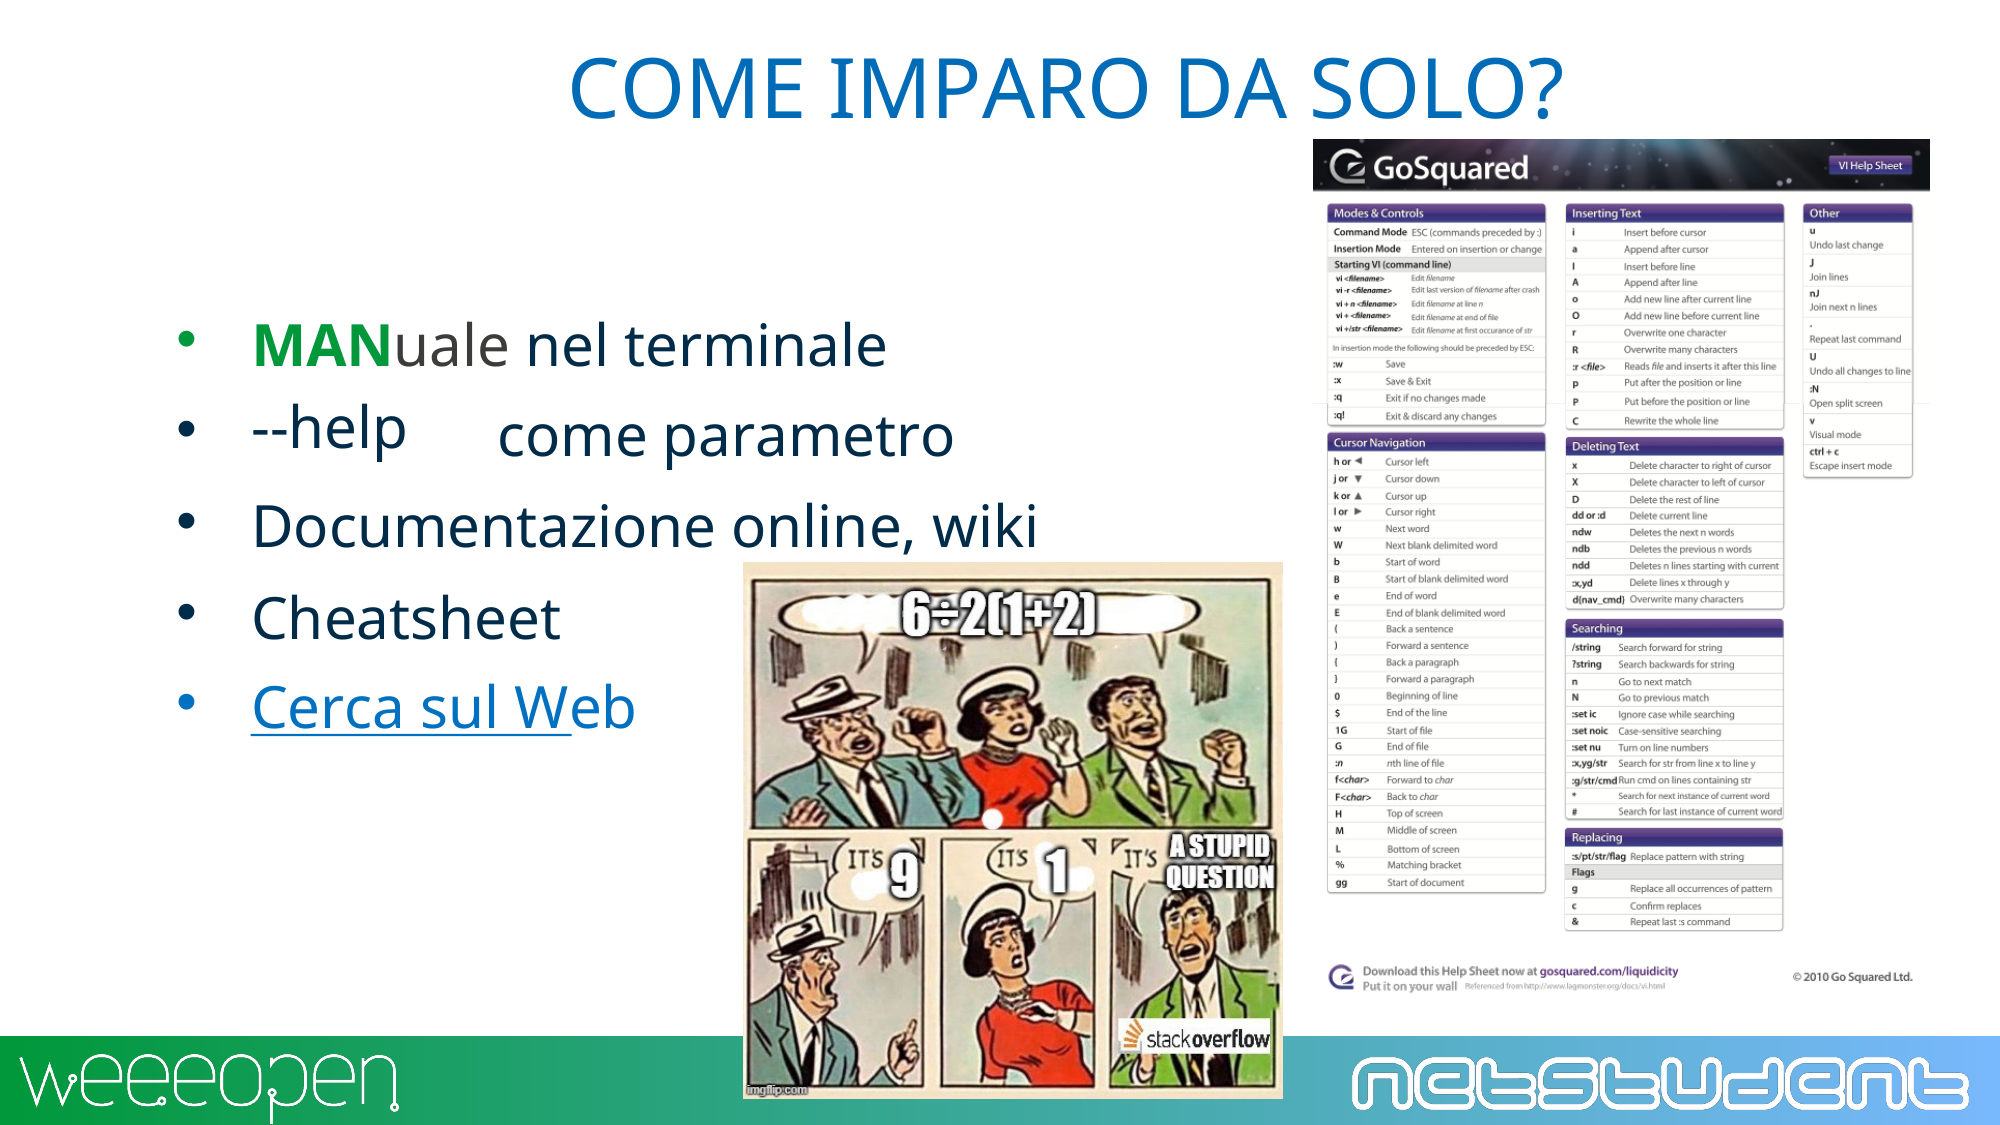

COME IMPARO DA SOLO?
MANuale nel terminale
•
--help
come parametro
•
Documentazione online, wiki
•
Cheatsheet
•
Cerca sul Web
•